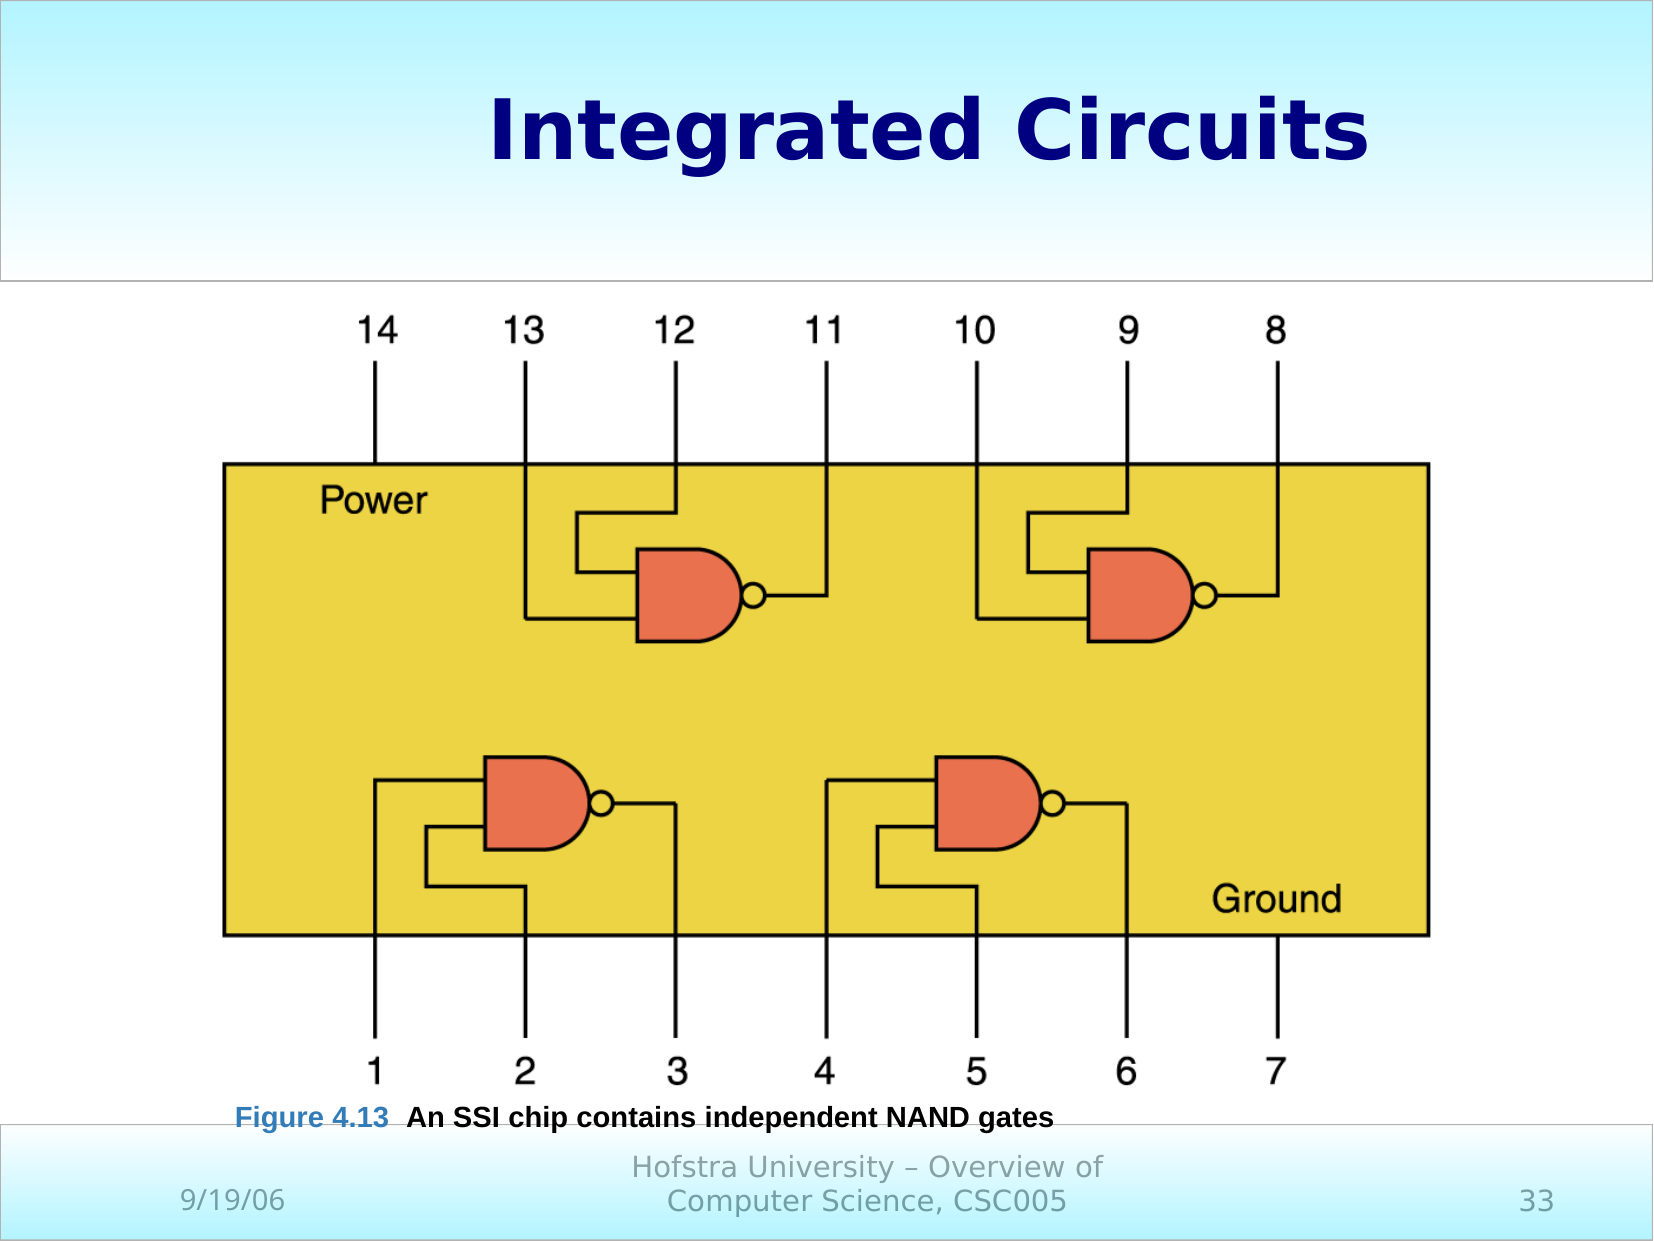

# Integrated Circuits
Figure 4.13 An SSI chip contains independent NAND gates
09/27/06
33